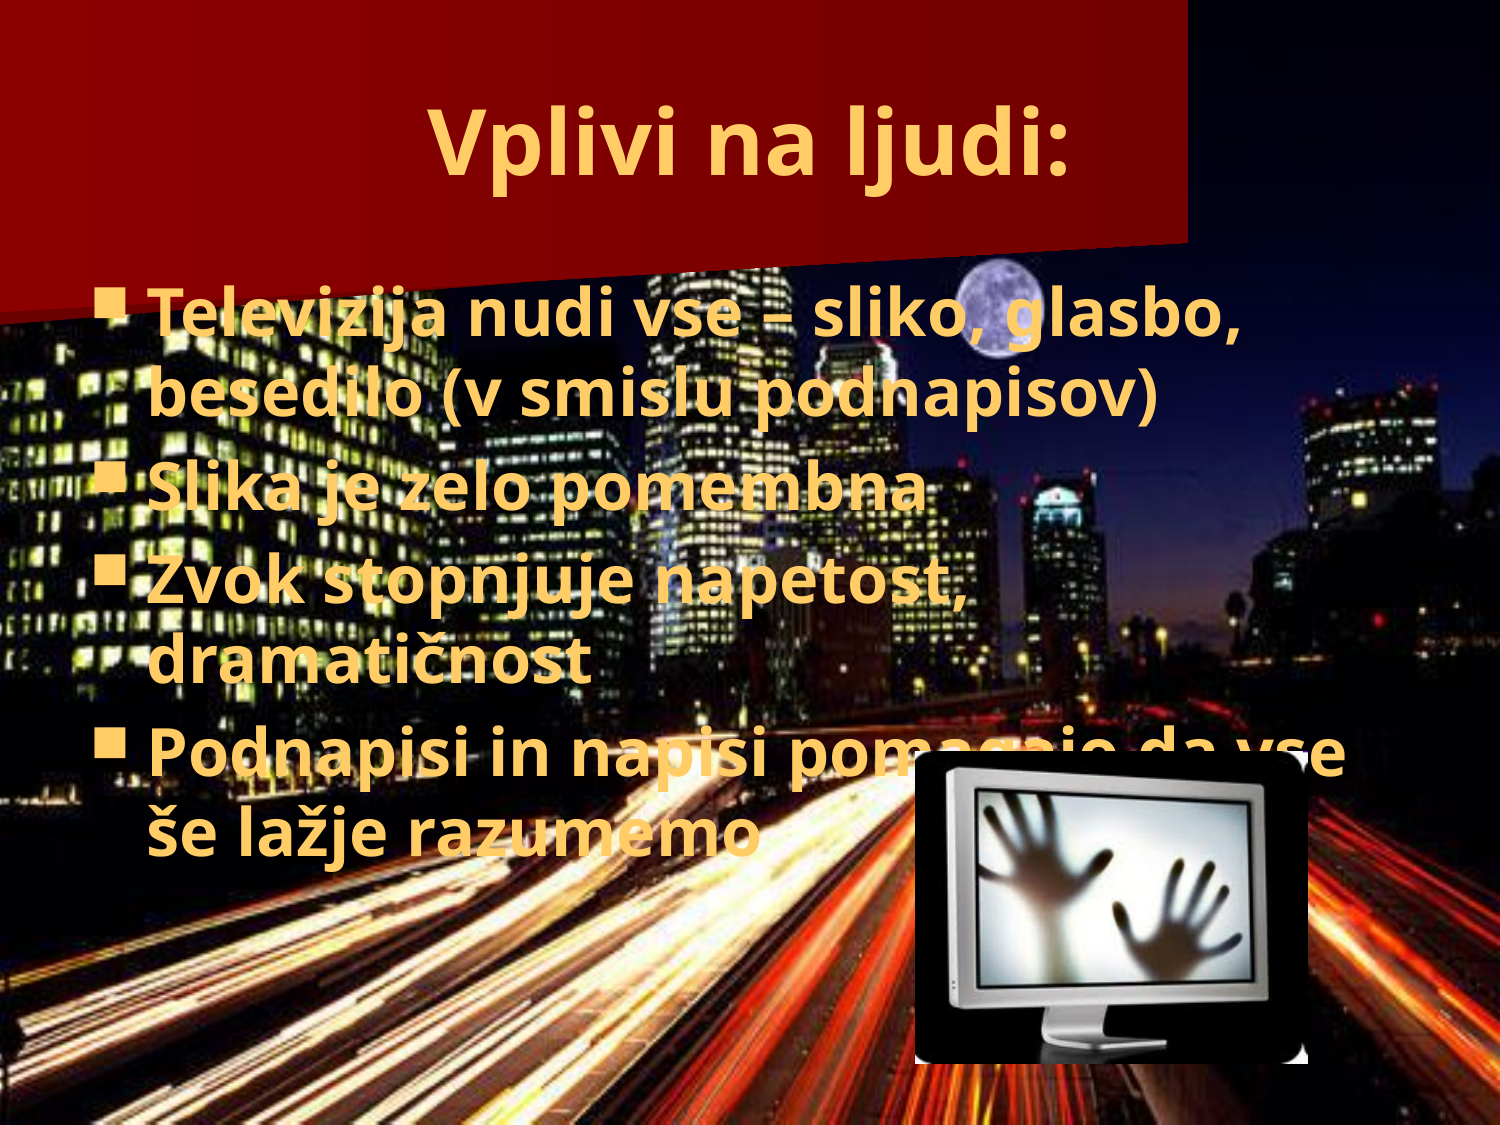

# Vplivi na ljudi:
Televizija nudi vse – sliko, glasbo, besedilo (v smislu podnapisov)
Slika je zelo pomembna
Zvok stopnjuje napetost, dramatičnost
Podnapisi in napisi pomagajo da vse še lažje razumemo